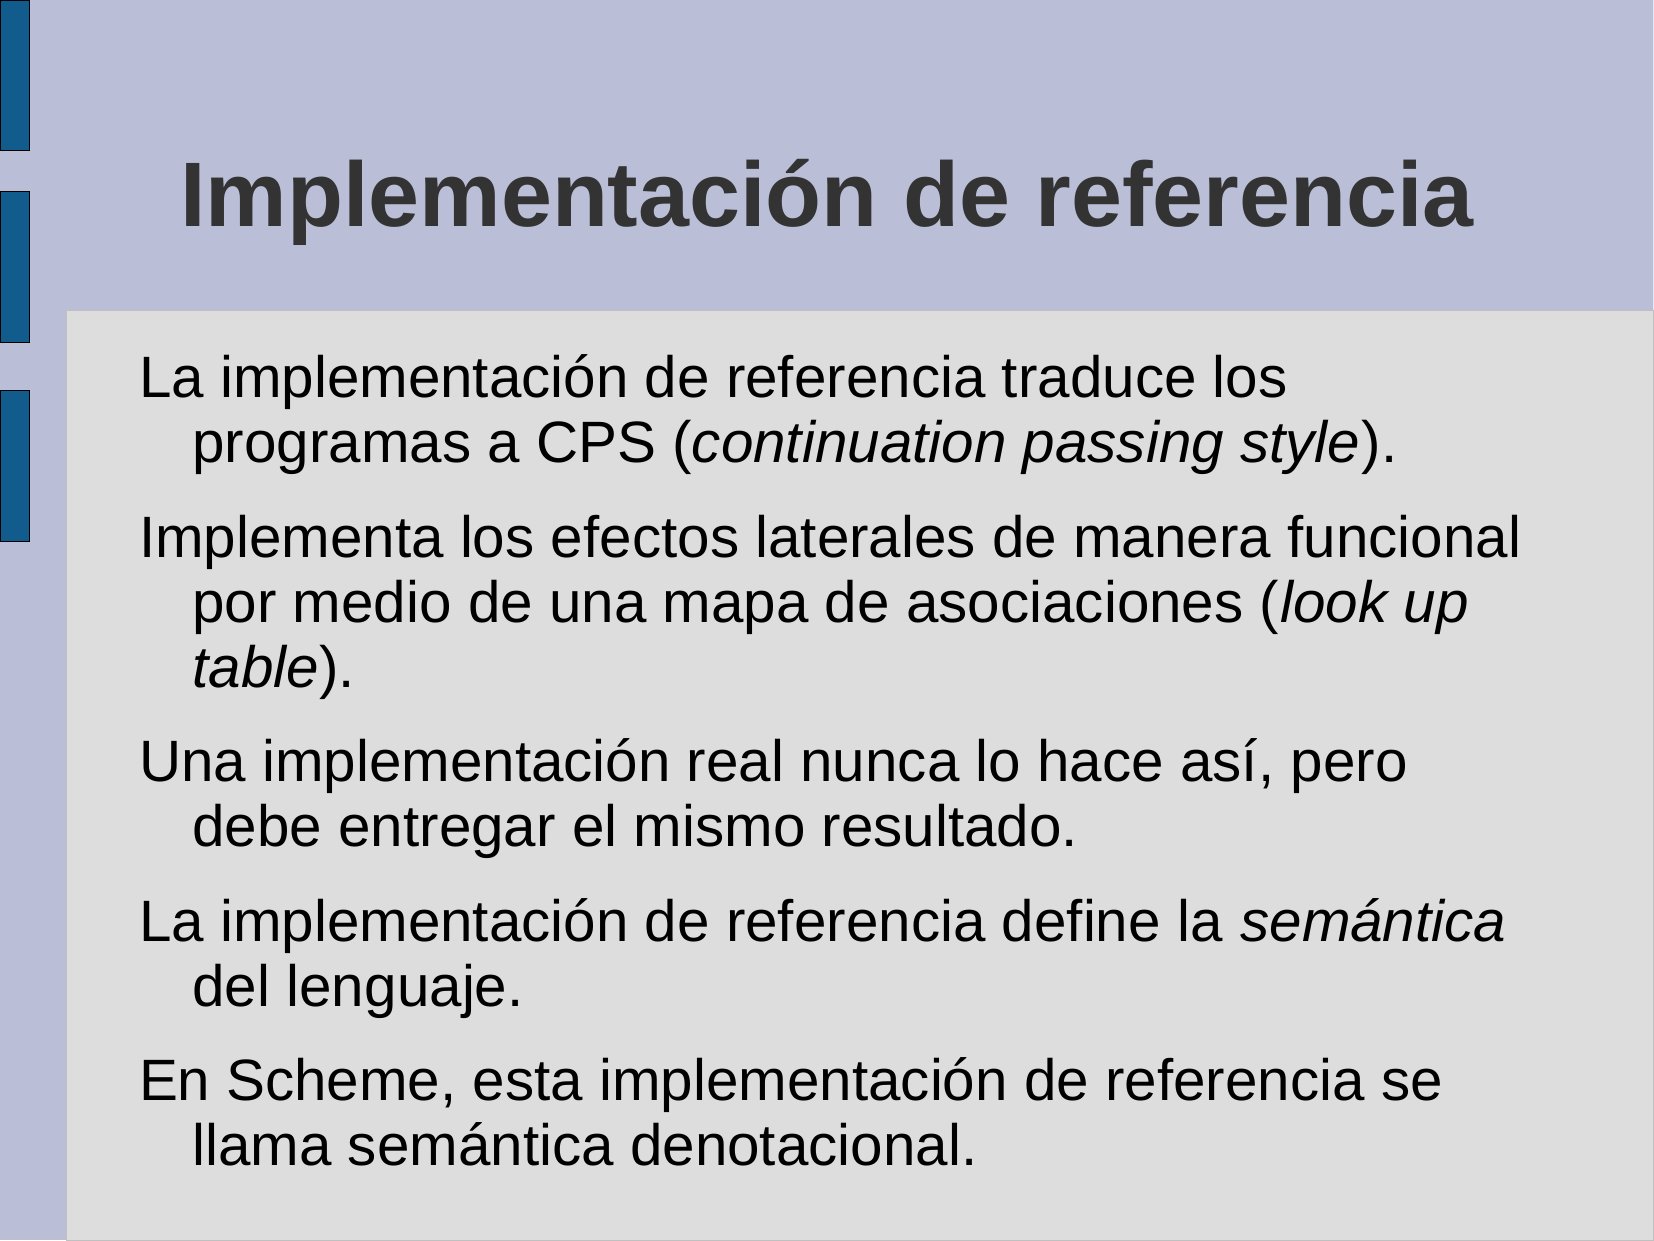

# Implementación de referencia
La implementación de referencia traduce los programas a CPS (continuation passing style).
Implementa los efectos laterales de manera funcional por medio de una mapa de asociaciones (look up table).
Una implementación real nunca lo hace así, pero debe entregar el mismo resultado.
La implementación de referencia define la semántica del lenguaje.
En Scheme, esta implementación de referencia se llama semántica denotacional.